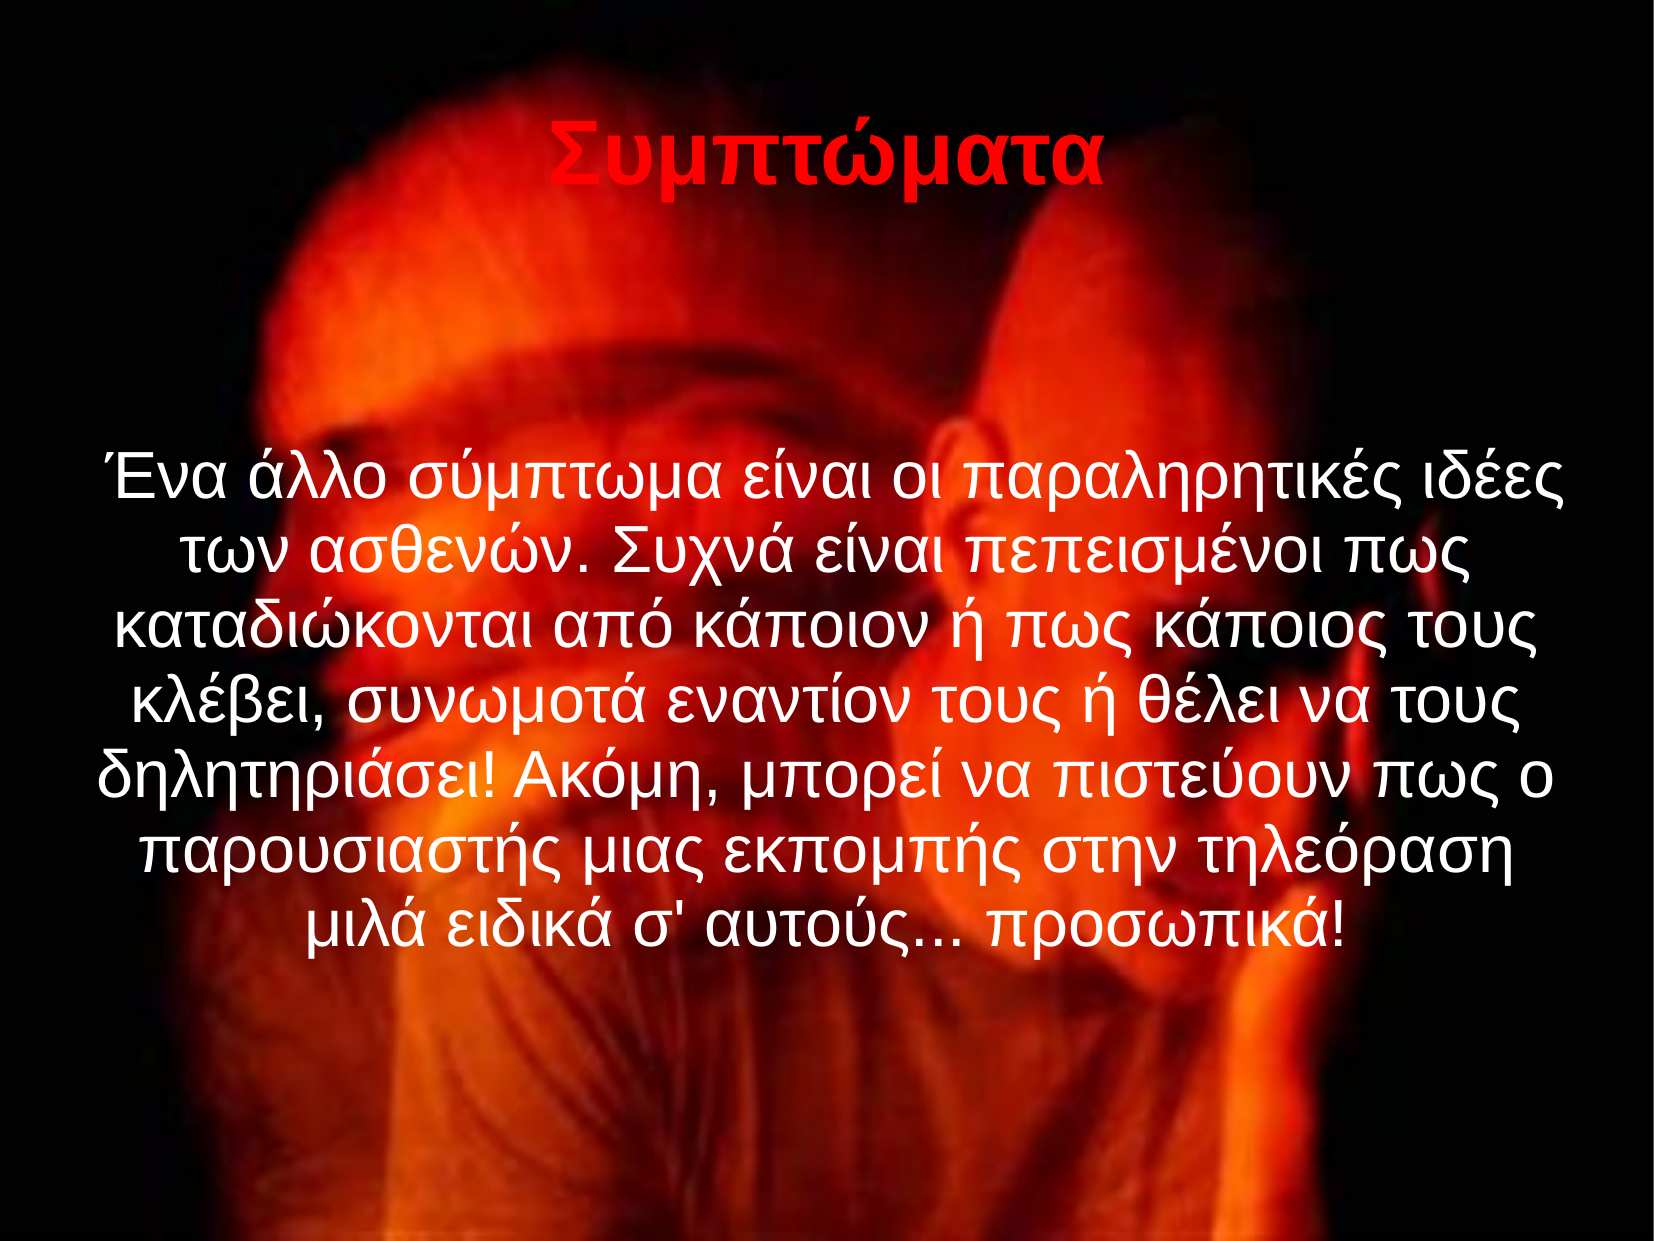

# Συμπτώματα
 Ένα άλλο σύμπτωμα είναι οι παραληρητικές ιδέες των ασθενών. Συχνά είναι πεπεισμένοι πως καταδιώκονται από κάποιον ή πως κάποιος τους κλέβει, συνωμοτά εναντίον τους ή θέλει να τους δηλητηριάσει! Ακόμη, μπορεί να πιστεύουν πως ο παρουσιαστής μιας εκπομπής στην τηλεόραση μιλά ειδικά σ' αυτούς... προσωπικά!